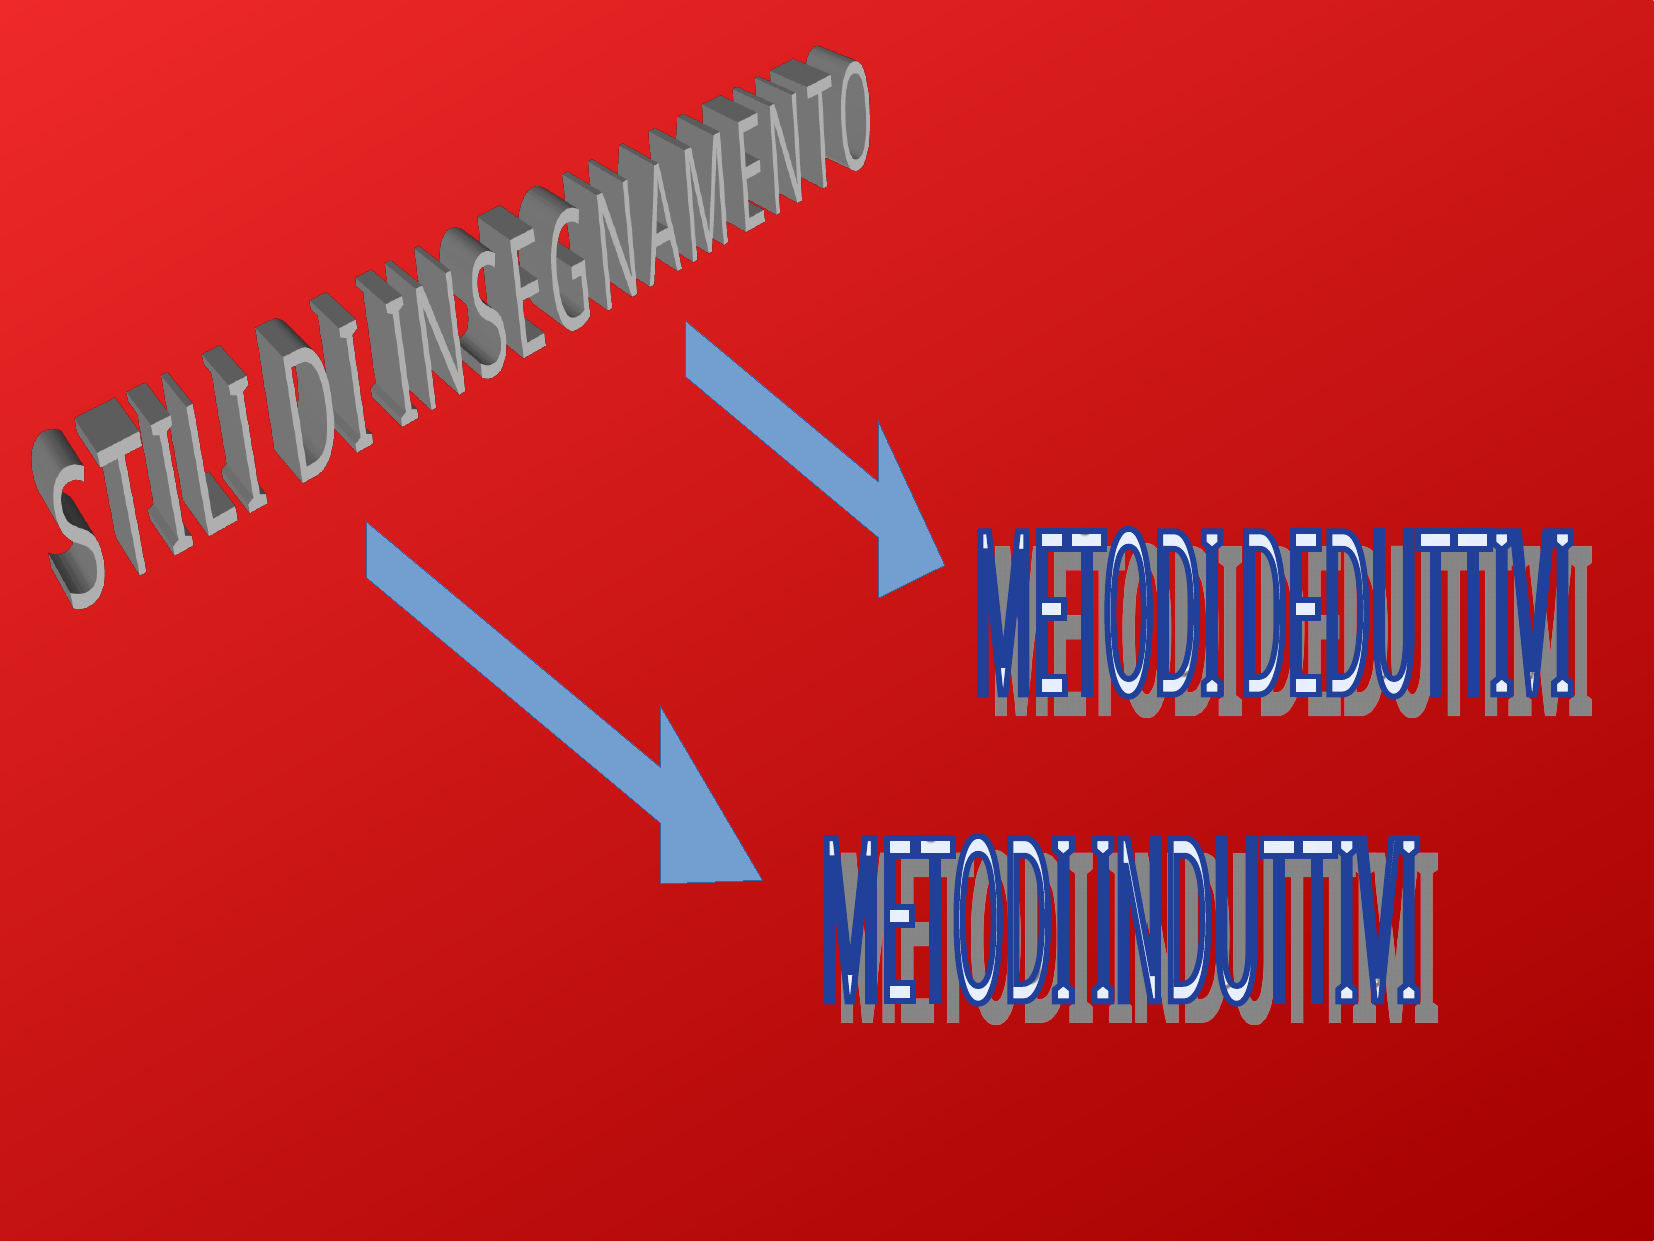

STILI DI INSEGNAMENTO
METODI DEDUTTIVI
METODI INDUTTIVI